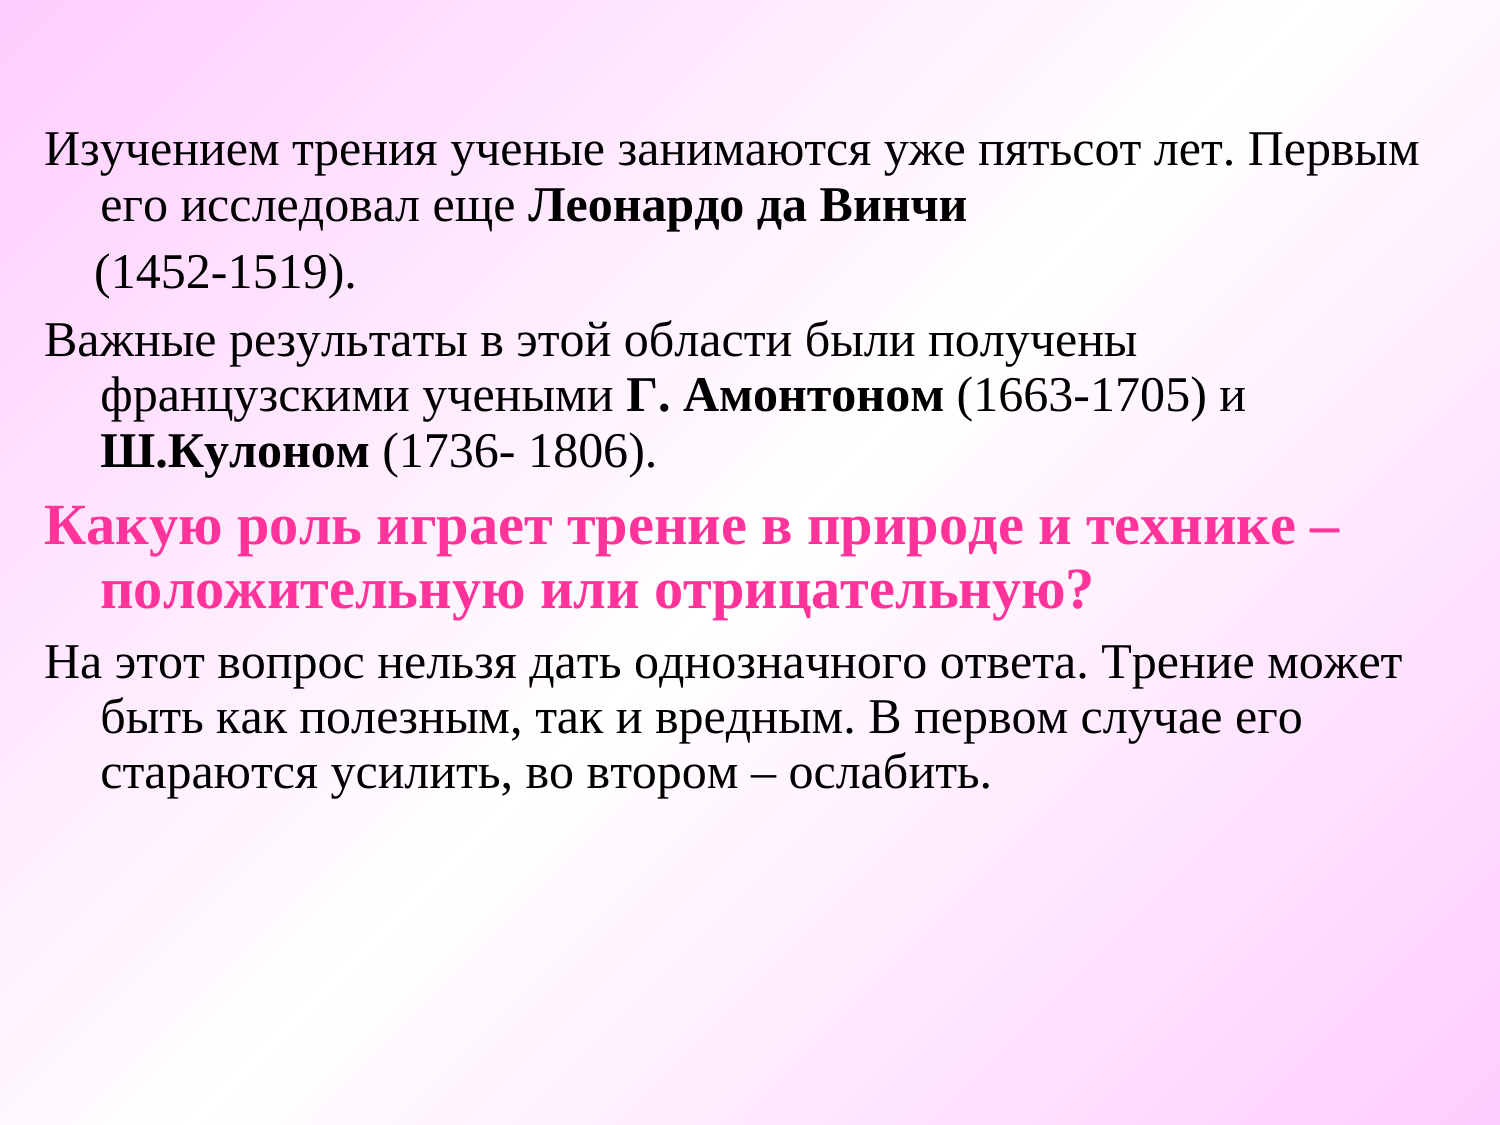

# Изучением трения ученые занимаются уже пятьсот лет. Первым его исследовал еще Леонардо да Винчи
 (1452-1519).
Важные результаты в этой области были получены французскими учеными Г. Амонтоном (1663-1705) и Ш.Кулоном (1736- 1806).
Какую роль играет трение в природе и технике – положительную или отрицательную?
На этот вопрос нельзя дать однозначного ответа. Трение может быть как полезным, так и вредным. В первом случае его стараются усилить, во втором – ослабить.